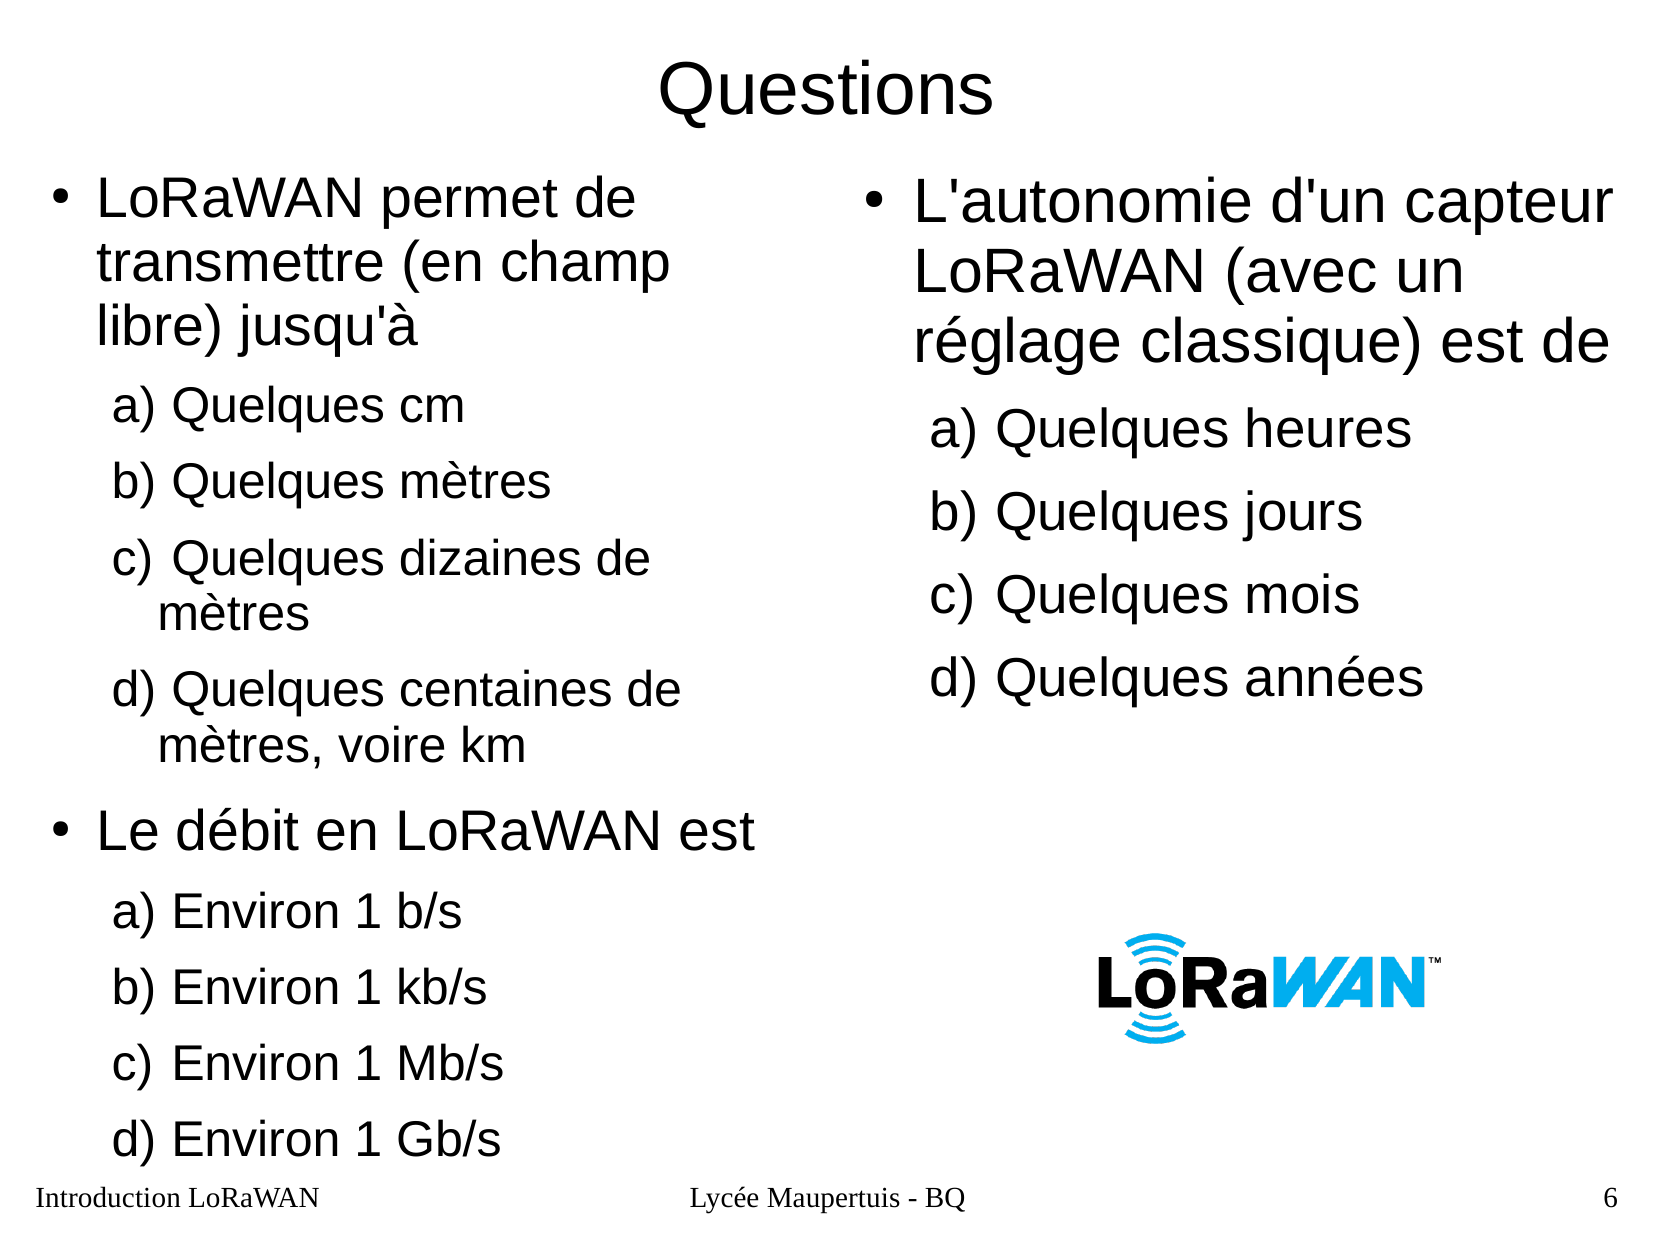

# Questions
LoRaWAN permet de transmettre (en champ libre) jusqu'à
 Quelques cm
 Quelques mètres
 Quelques dizaines de mètres
 Quelques centaines de mètres, voire km
Le débit en LoRaWAN est
 Environ 1 b/s
 Environ 1 kb/s
 Environ 1 Mb/s
 Environ 1 Gb/s
L'autonomie d'un capteur LoRaWAN (avec un réglage classique) est de
 Quelques heures
 Quelques jours
 Quelques mois
 Quelques années
Introduction LoRaWAN
Lycée Maupertuis - BQ
6